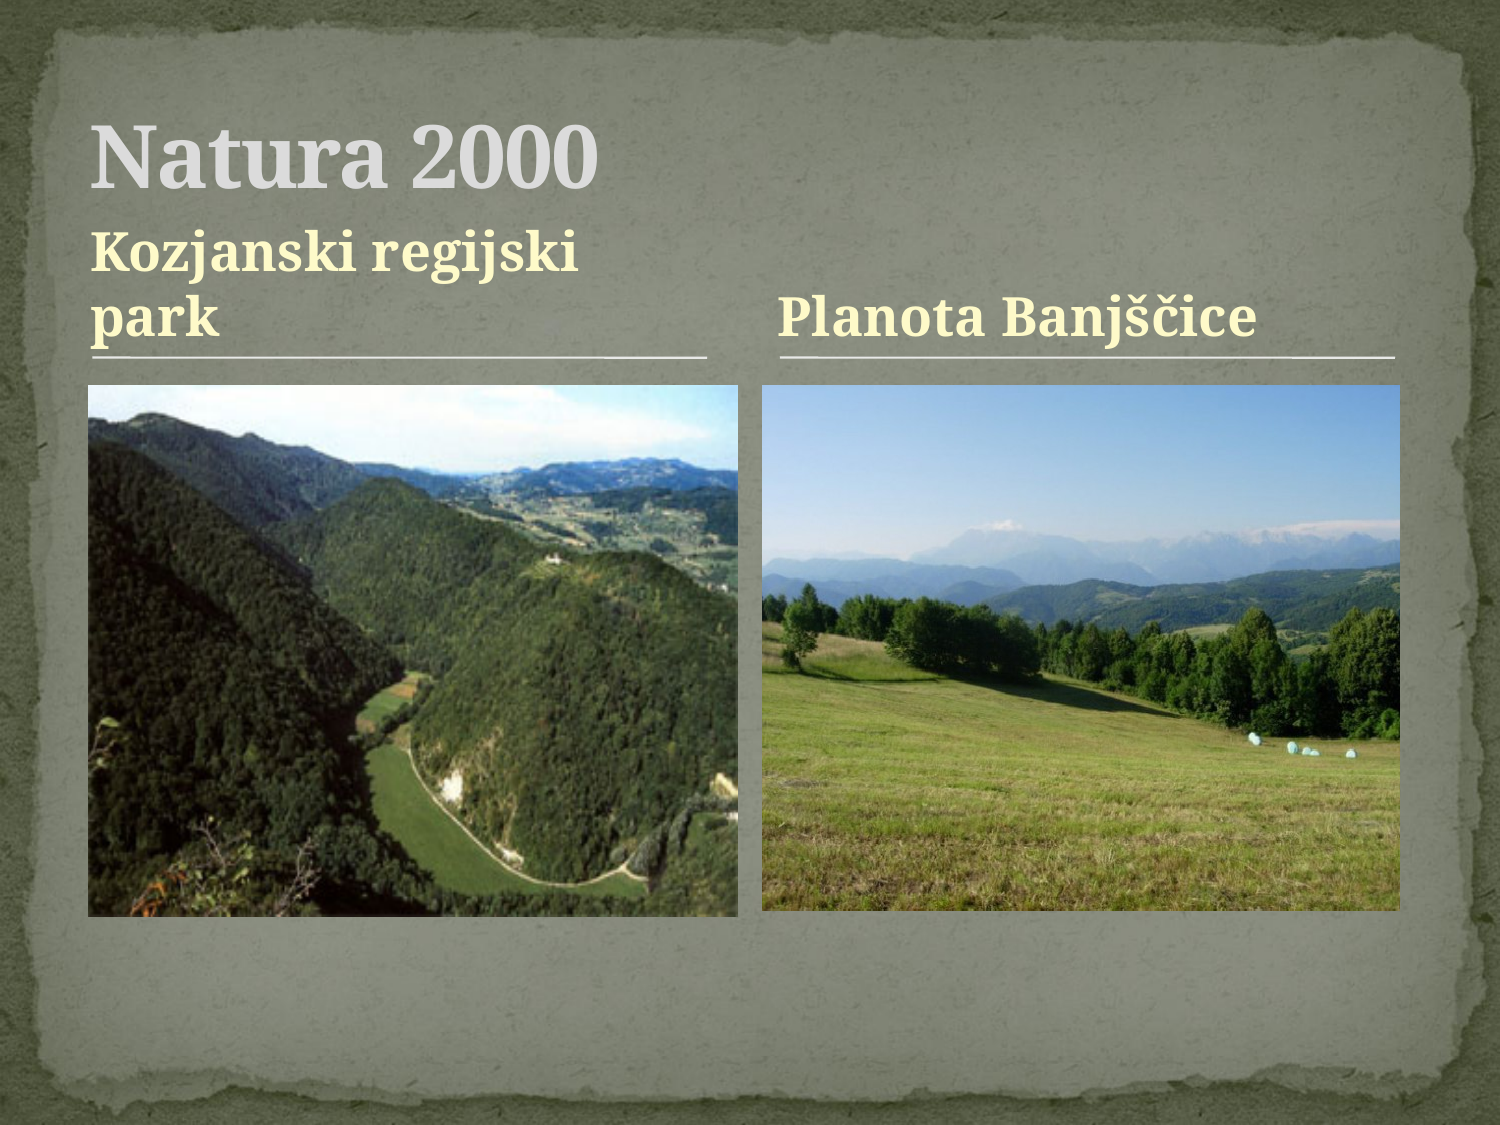

Natura 2000
# Kozjanski regijski park
Planota Banjščice